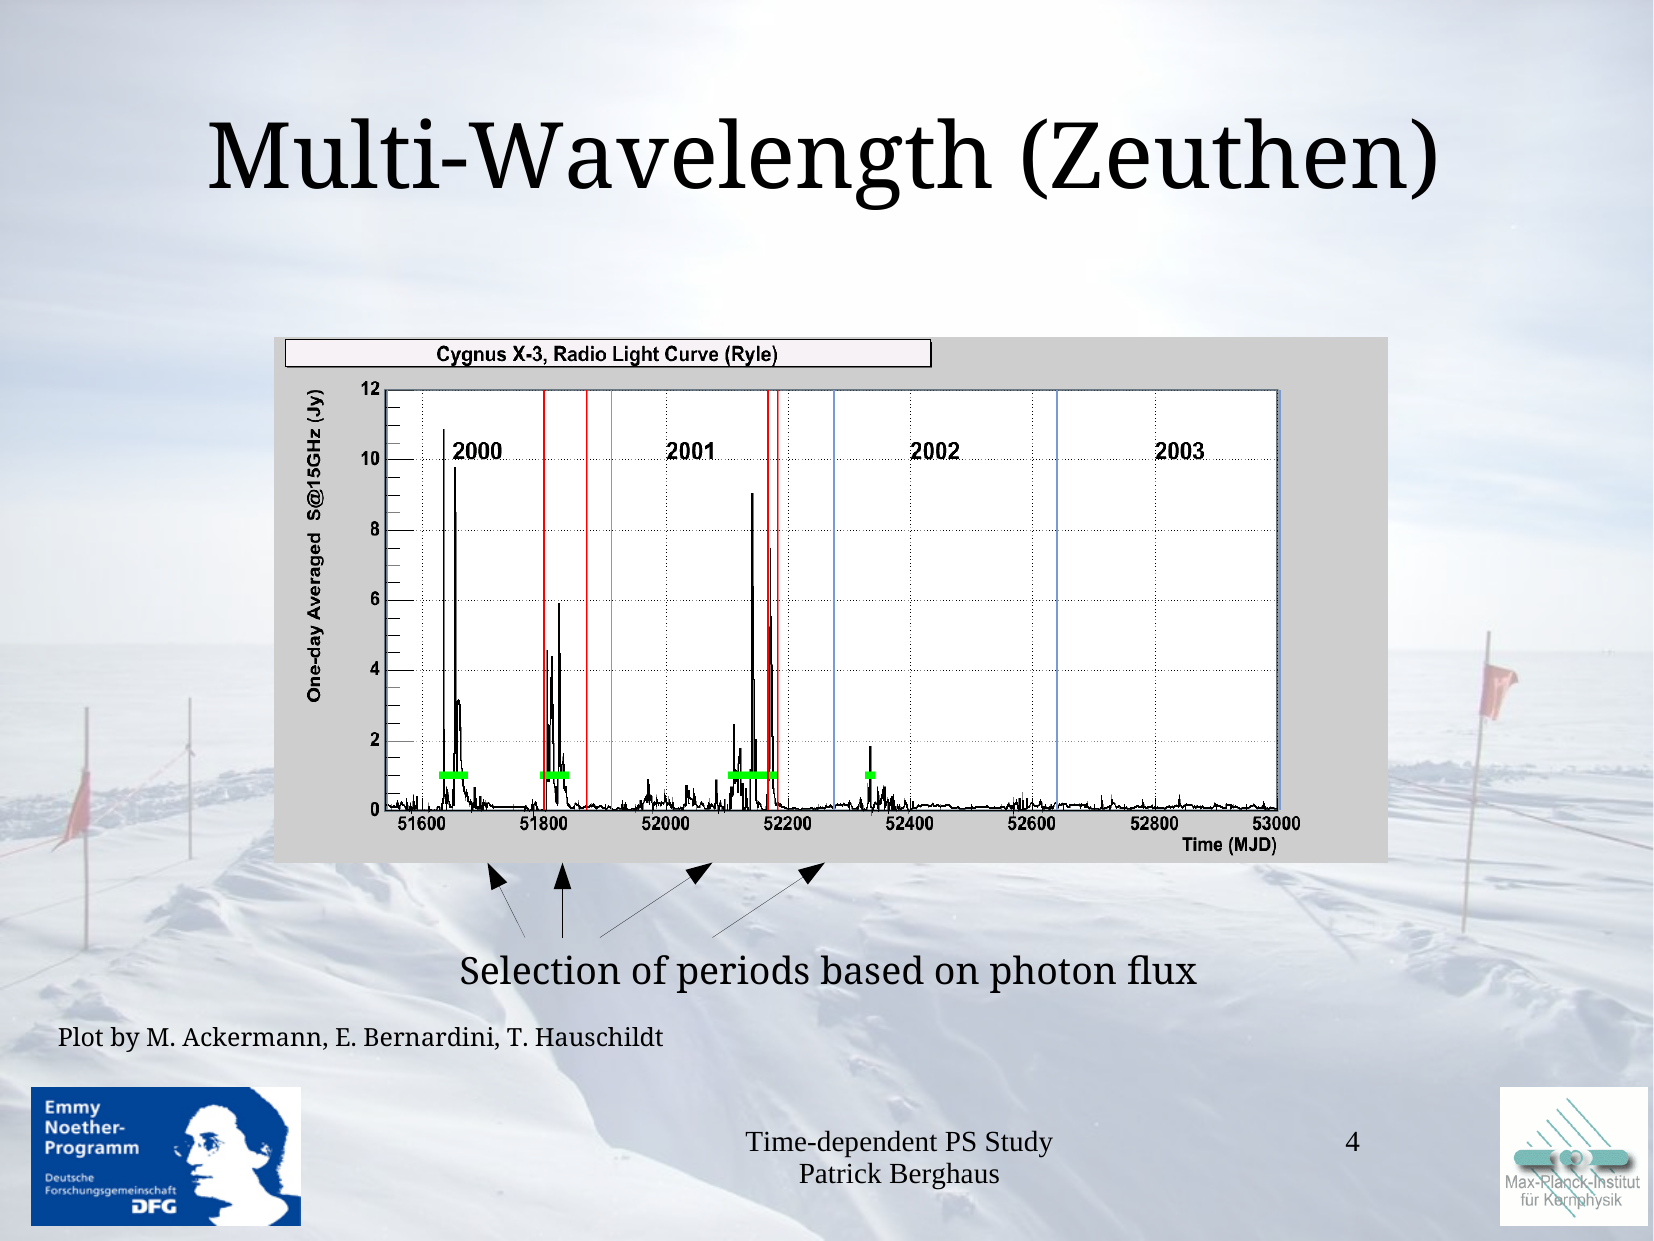

# Multi-Wavelength (Zeuthen)
Selection of periods based on photon flux
Plot by M. Ackermann, E. Bernardini, T. Hauschildt
4